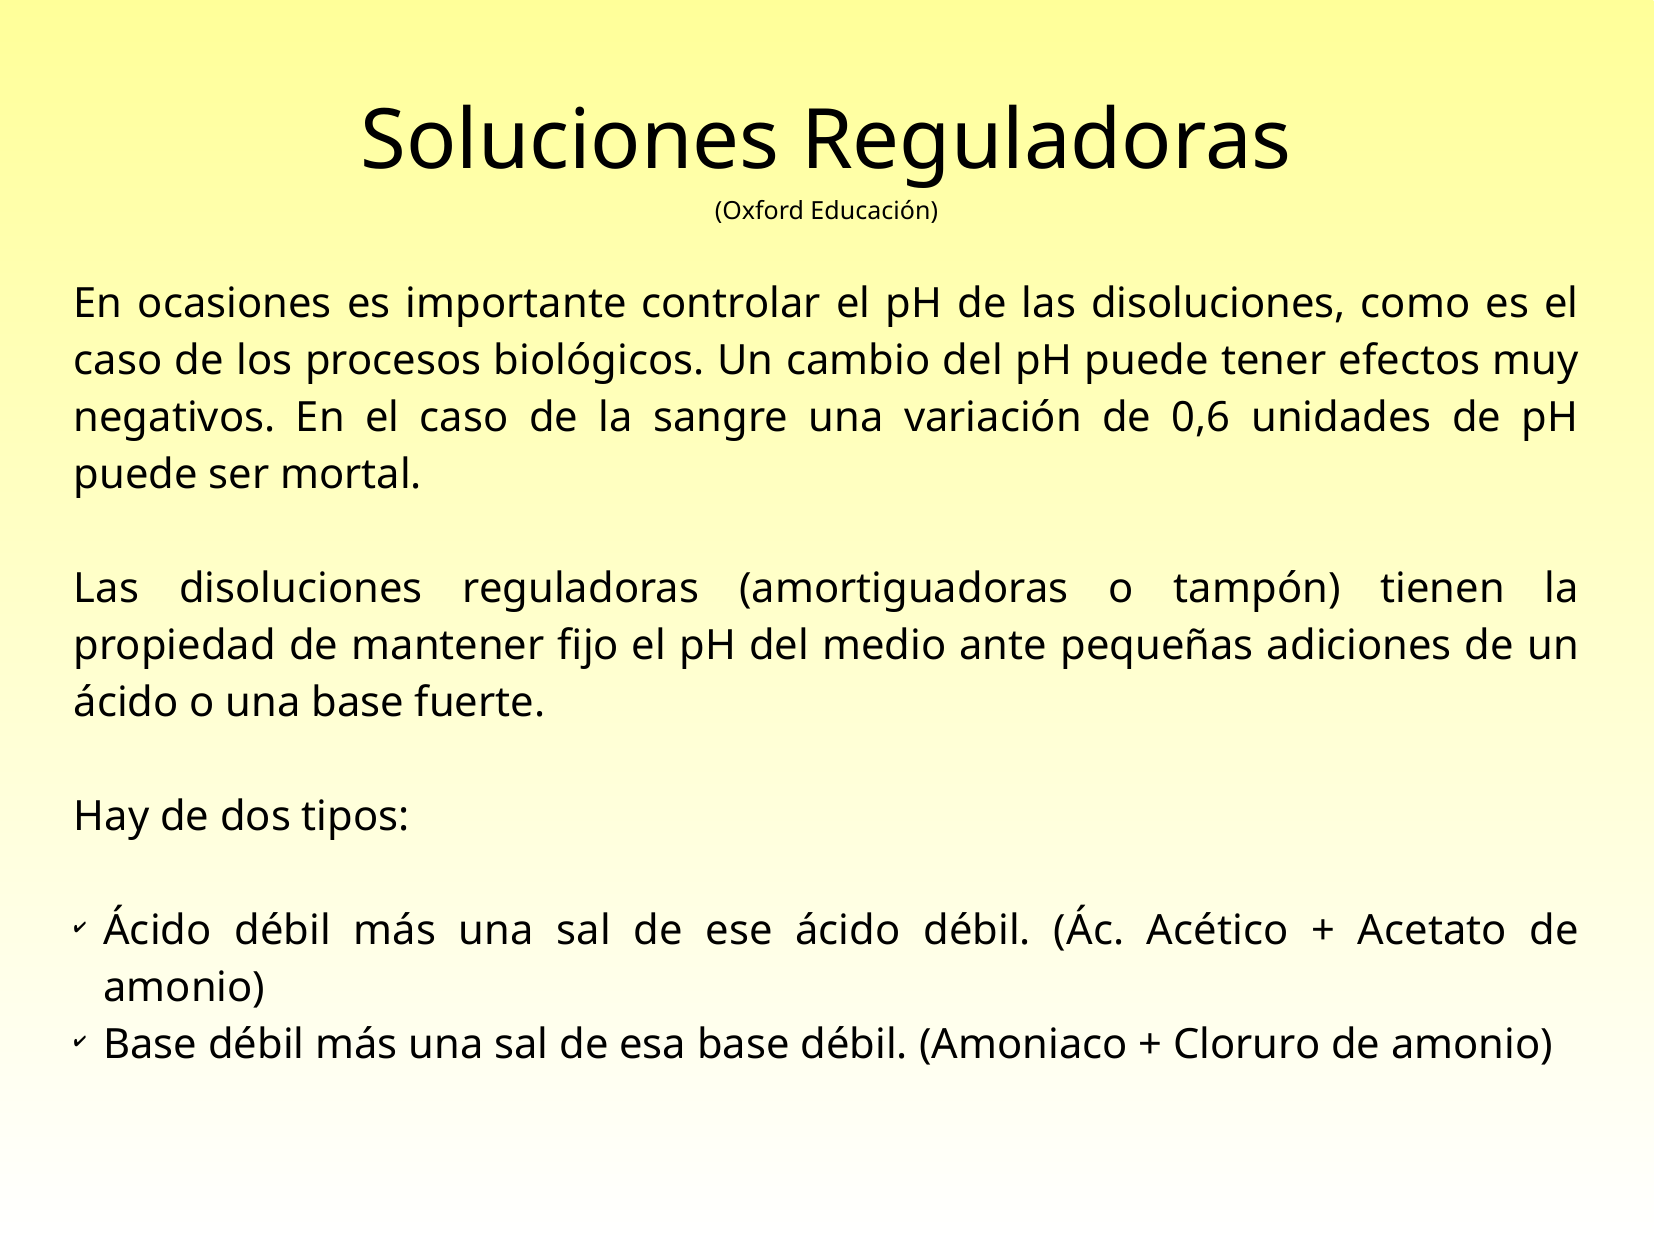

# Soluciones Reguladoras (Oxford Educación)
En ocasiones es importante controlar el pH de las disoluciones, como es el caso de los procesos biológicos. Un cambio del pH puede tener efectos muy negativos. En el caso de la sangre una variación de 0,6 unidades de pH puede ser mortal.
Las disoluciones reguladoras (amortiguadoras o tampón) tienen la propiedad de mantener fijo el pH del medio ante pequeñas adiciones de un ácido o una base fuerte.
Hay de dos tipos:
Ácido débil más una sal de ese ácido débil. (Ác. Acético + Acetato de amonio)
Base débil más una sal de esa base débil. (Amoniaco + Cloruro de amonio)